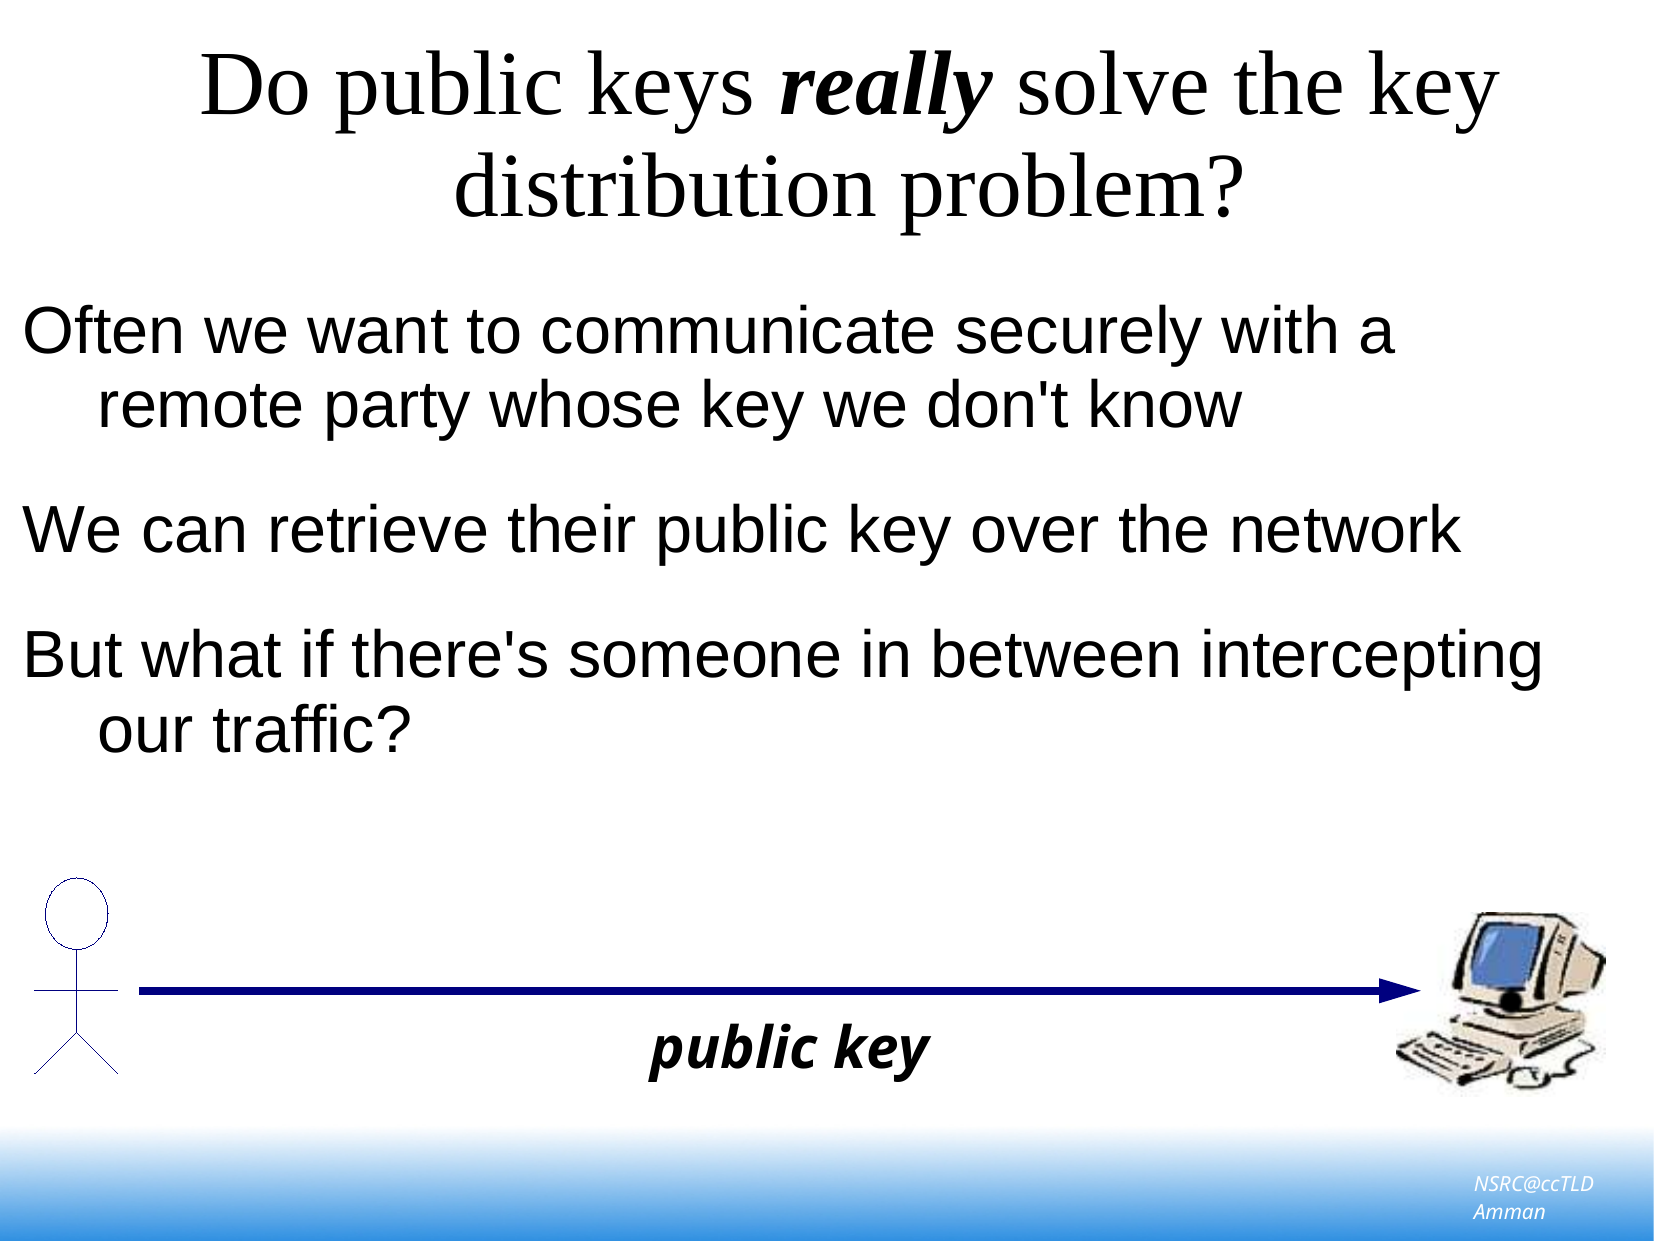

# Do public keys really solve the key distribution problem?
Often we want to communicate securely with a remote party whose key we don't know
We can retrieve their public key over the network
But what if there's someone in between intercepting our traffic?
public key